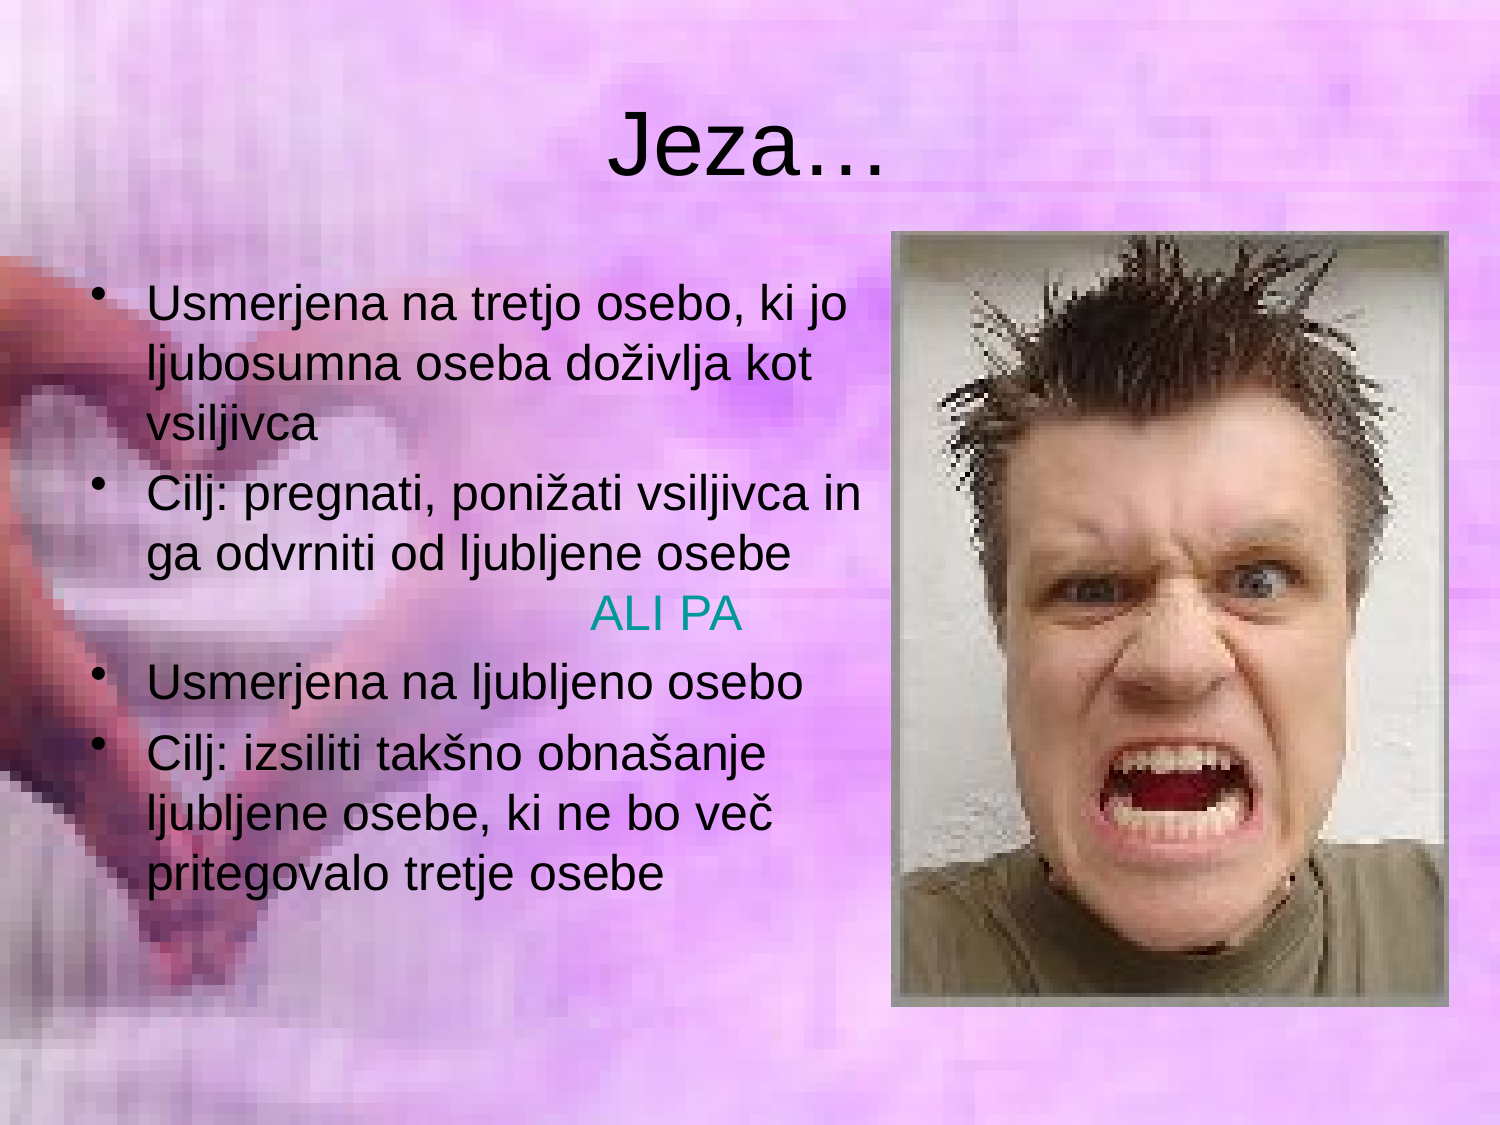

# Jeza…
Usmerjena na tretjo osebo, ki jo ljubosumna oseba doživlja kot vsiljivca
Cilj: pregnati, ponižati vsiljivca in ga odvrniti od ljubljene osebe ALI PA
Usmerjena na ljubljeno osebo
Cilj: izsiliti takšno obnašanje ljubljene osebe, ki ne bo več pritegovalo tretje osebe